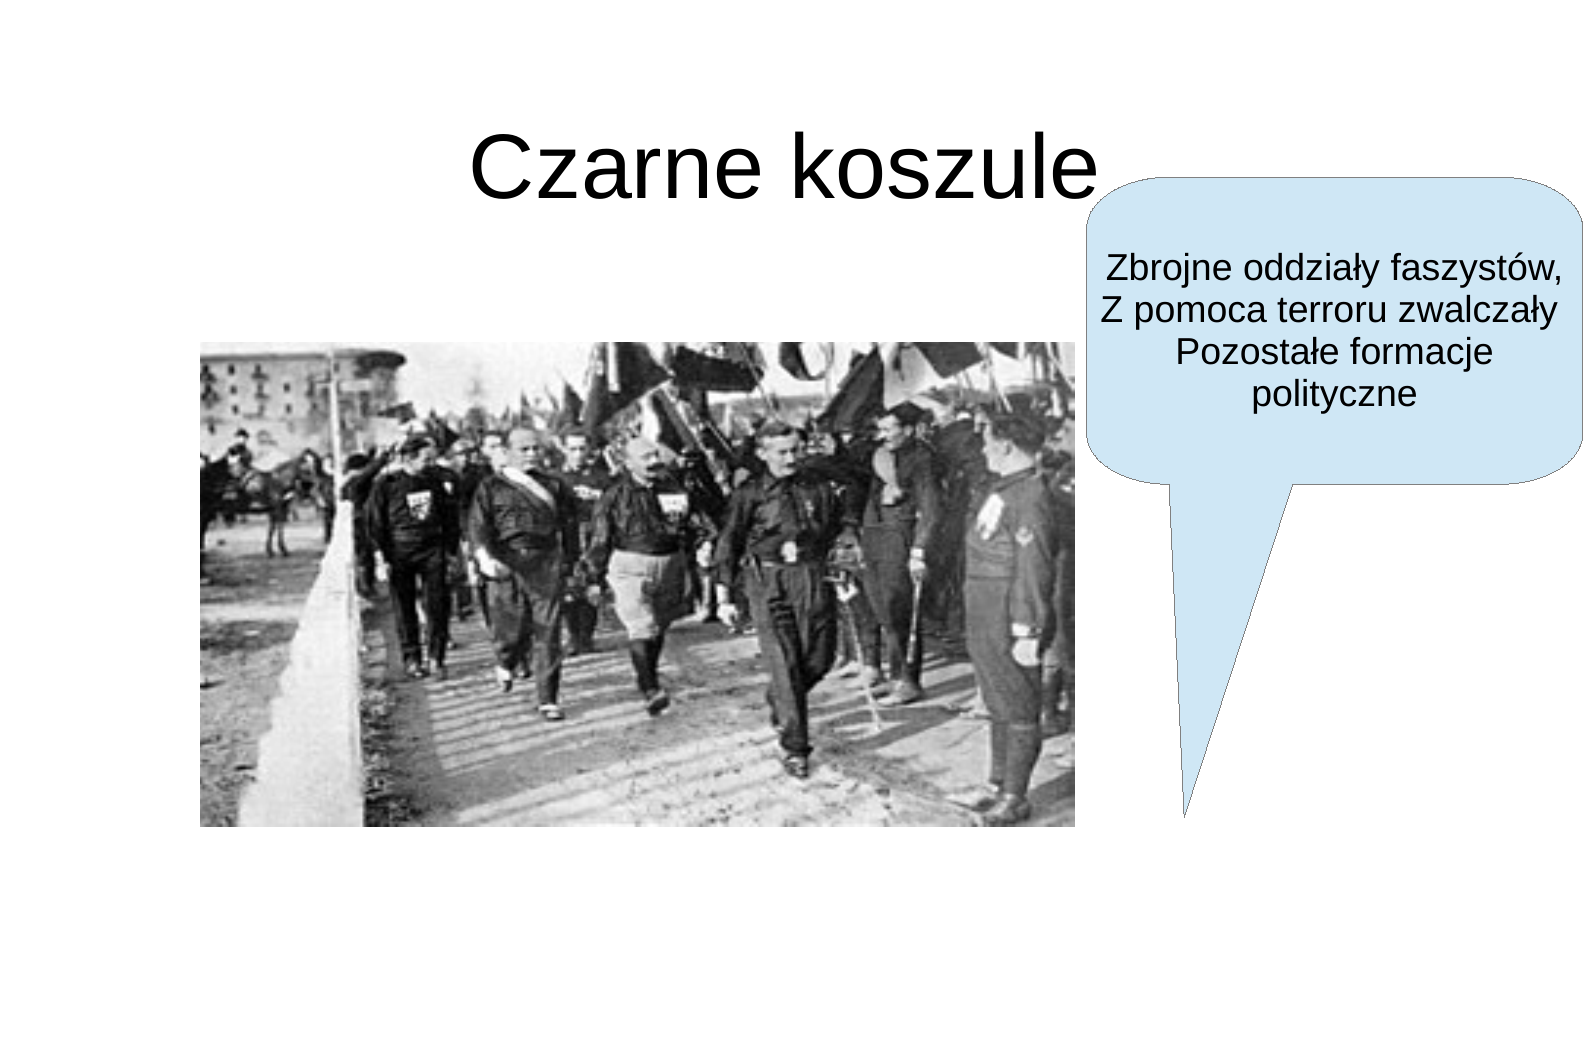

# Czarne koszule
Zbrojne oddziały faszystów,
Z pomoca terroru zwalczały
Pozostałe formacje
polityczne